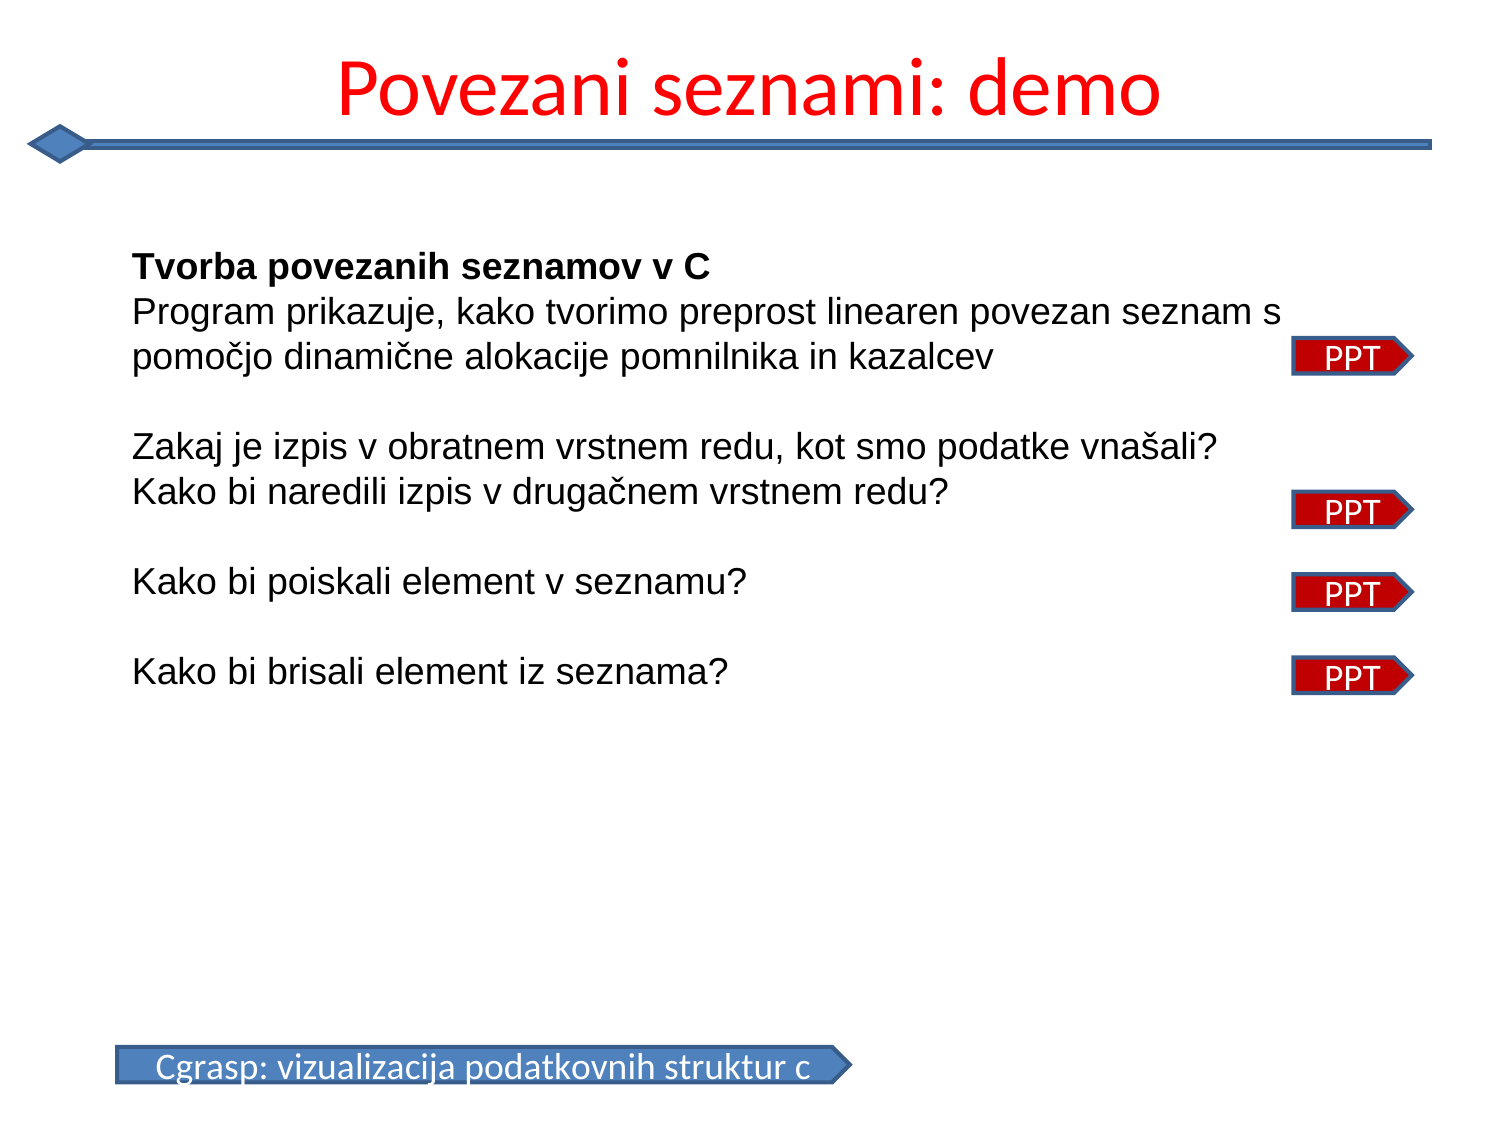

# Povezani seznami: demo
Tvorba povezanih seznamov v C
Program prikazuje, kako tvorimo preprost linearen povezan seznam s pomočjo dinamične alokacije pomnilnika in kazalcev
Zakaj je izpis v obratnem vrstnem redu, kot smo podatke vnašali? Kako bi naredili izpis v drugačnem vrstnem redu?
Kako bi poiskali element v seznamu?
Kako bi brisali element iz seznama?
PPT
PPT
PPT
PPT
Cgrasp: vizualizacija podatkovnih struktur c